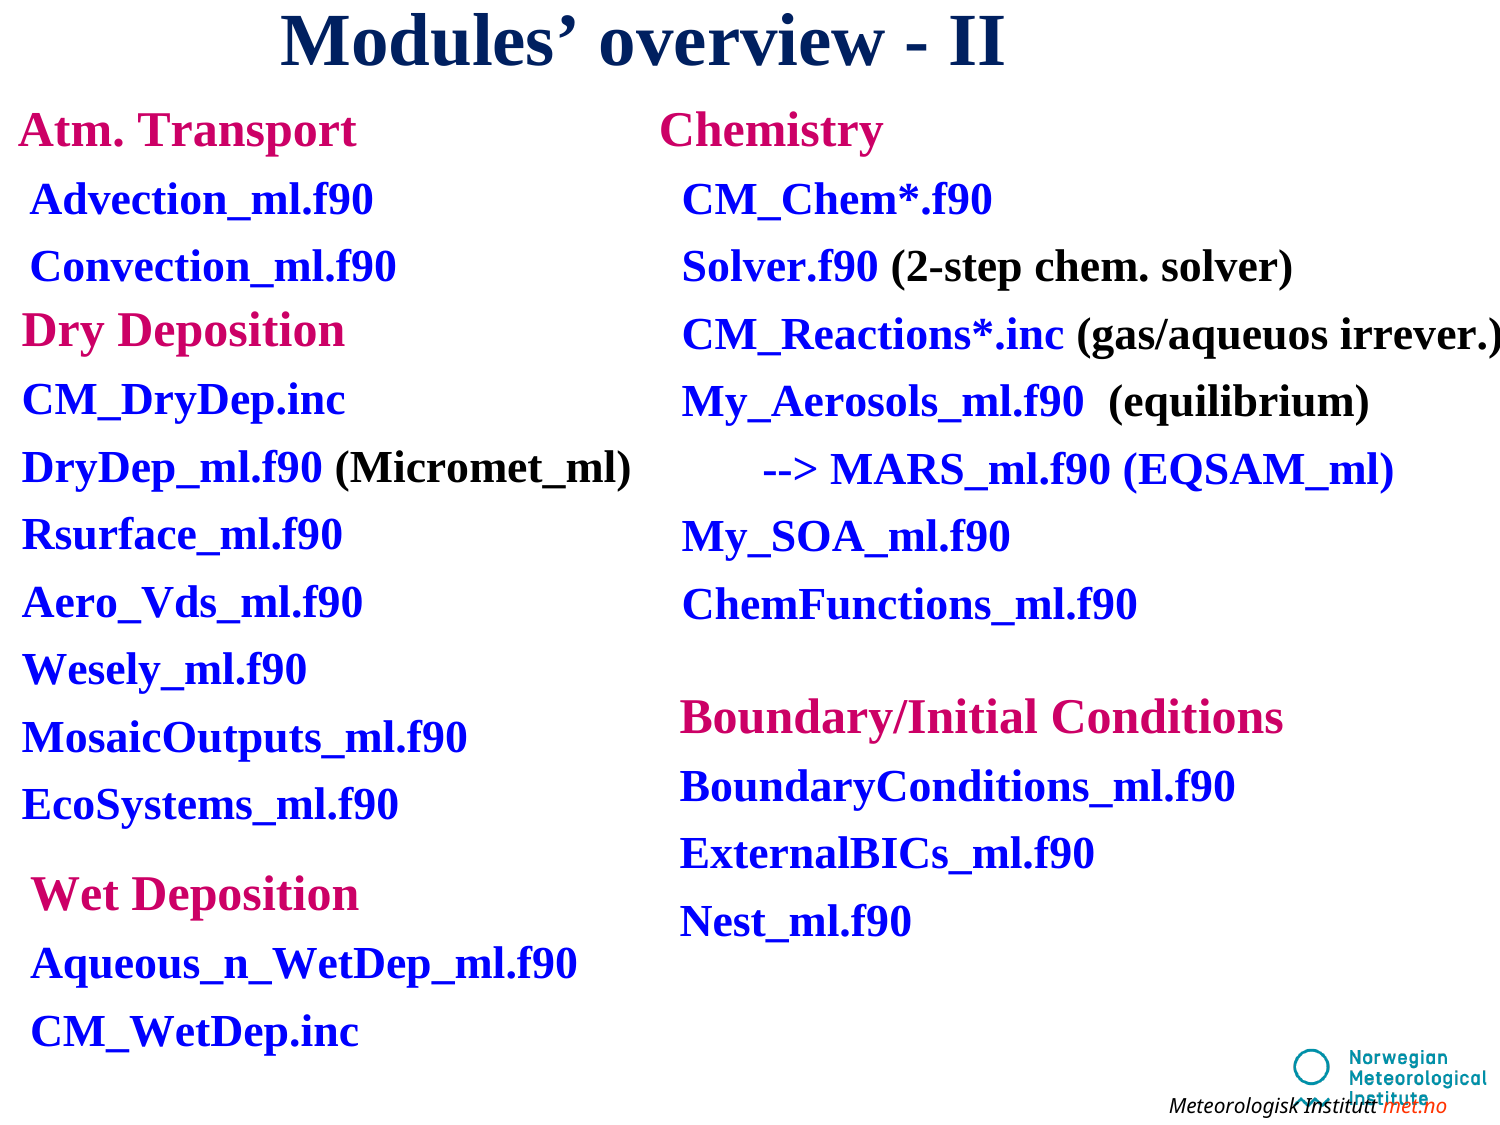

Modules’ overview - II
Atm. Transport
 Advection_ml.f90
 Convection_ml.f90
Chemistry
 CM_Chem*.f90
 Solver.f90 (2-step chem. solver)
 CM_Reactions*.inc (gas/aqueuos irrever.)
 My_Aerosols_ml.f90 (equilibrium)
 --> MARS_ml.f90 (EQSAM_ml)
 My_SOA_ml.f90
 ChemFunctions_ml.f90
Dry Deposition
CM_DryDep.inc
DryDep_ml.f90 (Micromet_ml)
Rsurface_ml.f90
Aero_Vds_ml.f90
Wesely_ml.f90
MosaicOutputs_ml.f90
EcoSystems_ml.f90
Boundary/Initial Conditions
BoundaryConditions_ml.f90
ExternalBICs_ml.f90
Nest_ml.f90
Wet Deposition
Aqueous_n_WetDep_ml.f90
CM_WetDep.inc
Meteorologisk Institutt met.no